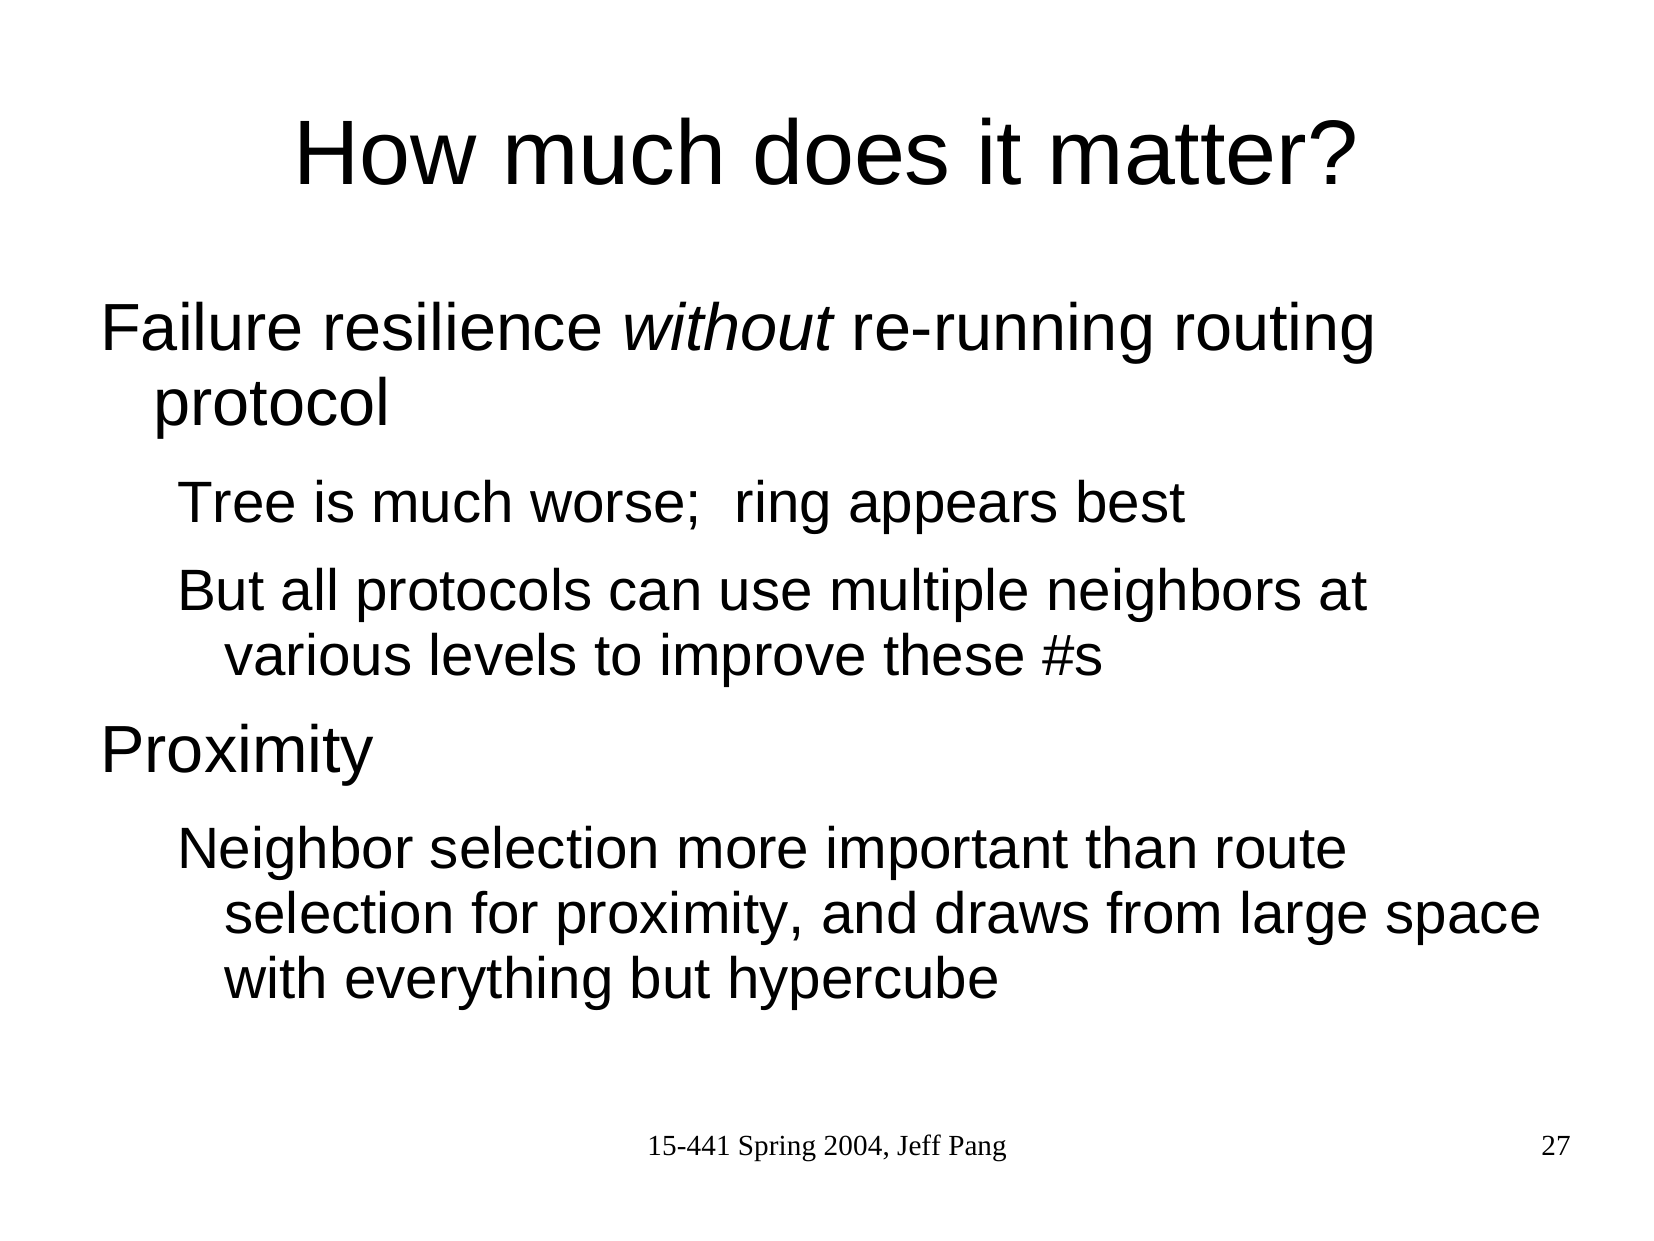

# How much does it matter?
Failure resilience without re-running routing protocol
Tree is much worse; ring appears best
But all protocols can use multiple neighbors at various levels to improve these #s
Proximity
Neighbor selection more important than route selection for proximity, and draws from large space with everything but hypercube
15-441 Spring 2004, Jeff Pang
27